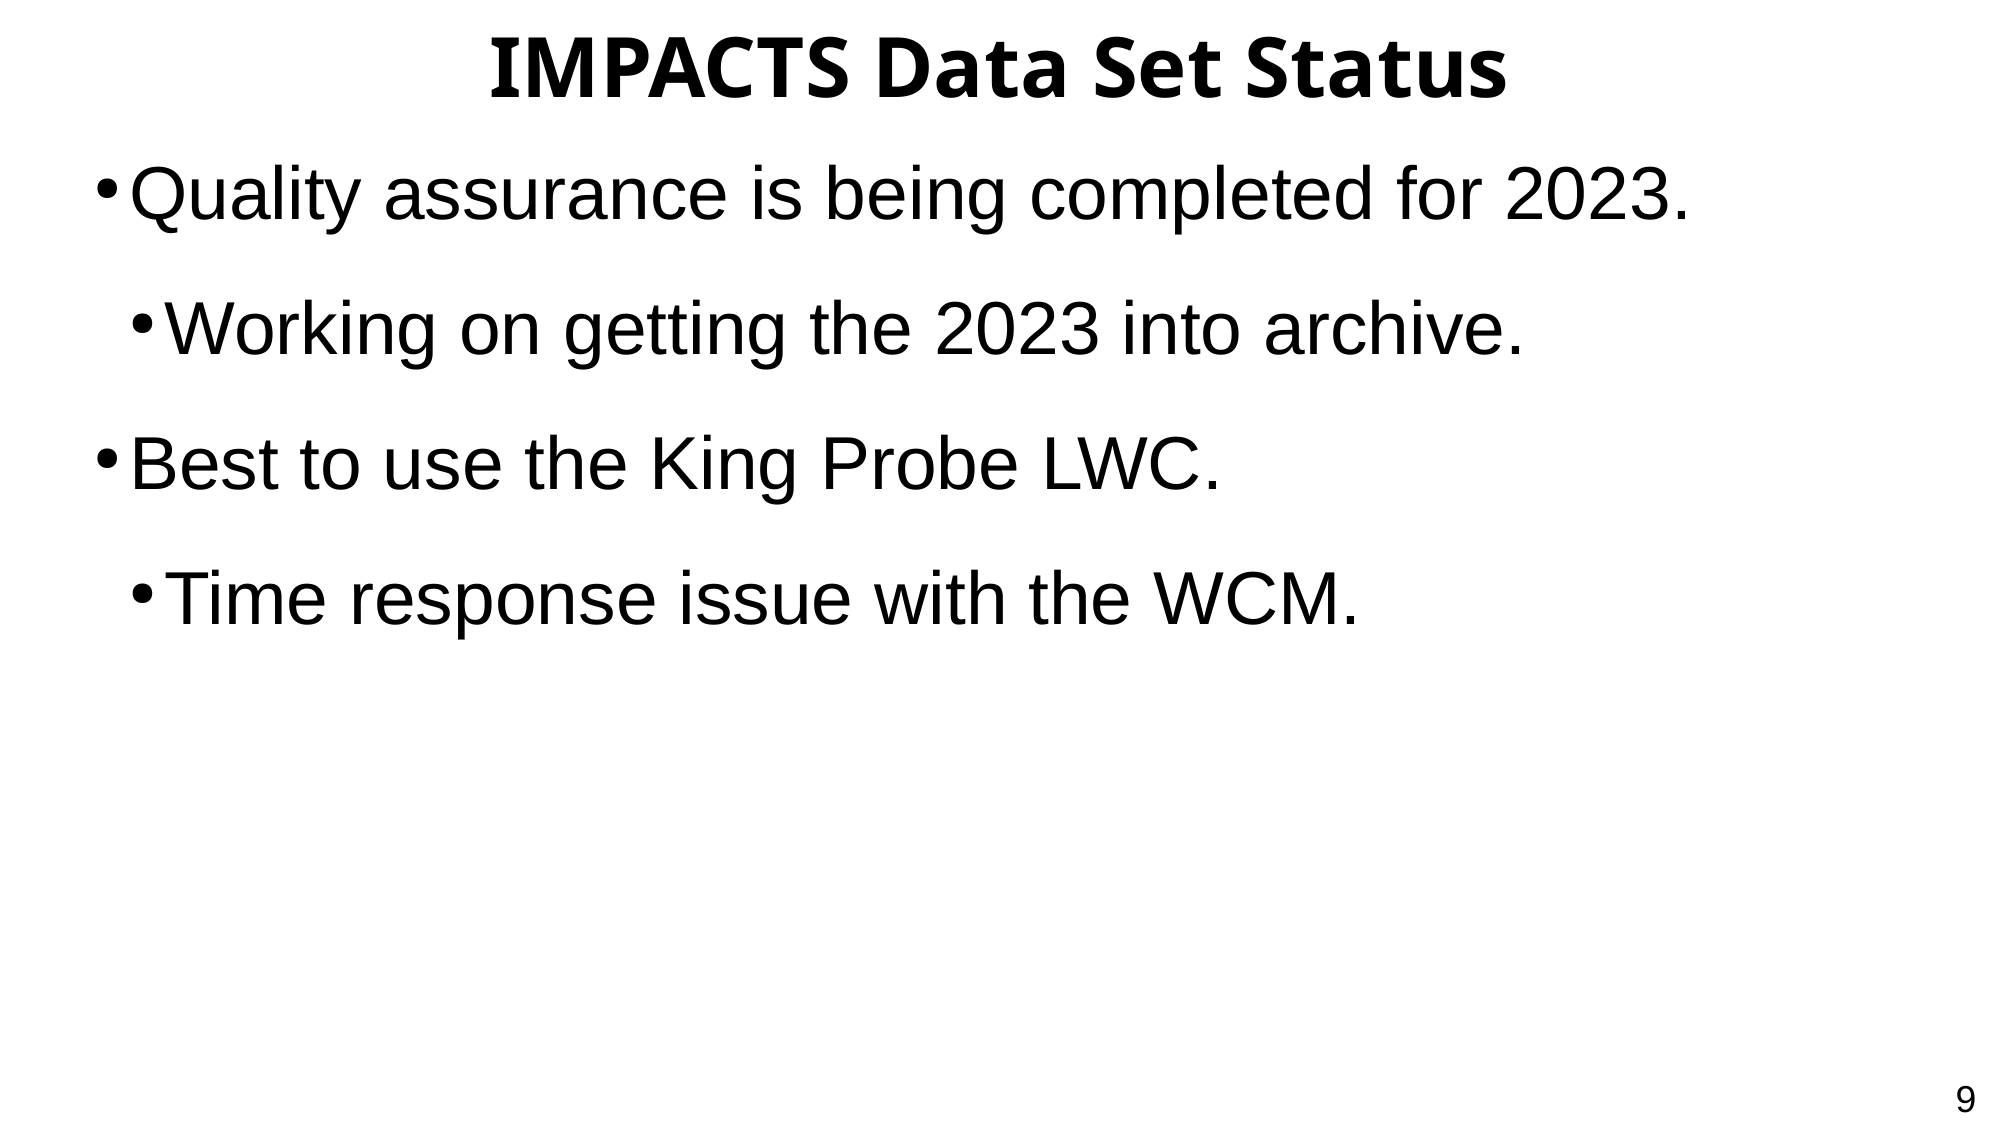

IMPACTS Data Set Status
Quality assurance is being completed for 2023.
Working on getting the 2023 into archive.
Best to use the King Probe LWC.
Time response issue with the WCM.